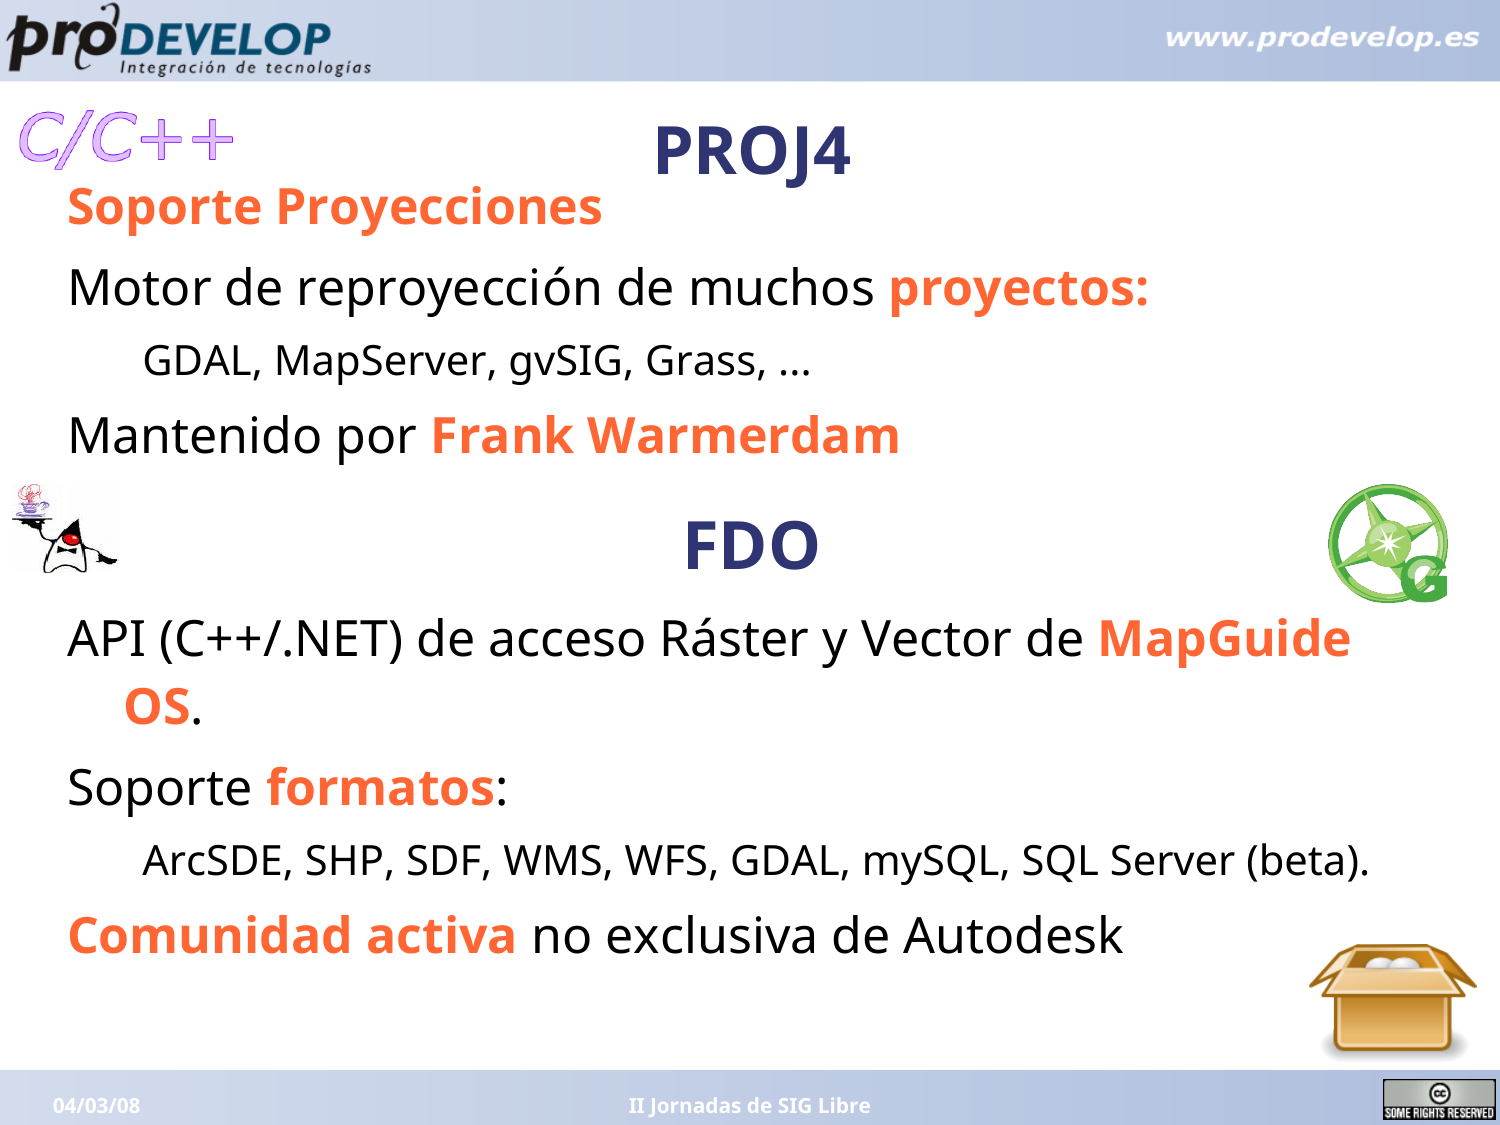

# PROJ4
Soporte Proyecciones
Motor de reproyección de muchos proyectos:
GDAL, MapServer, gvSIG, Grass, ...
Mantenido por Frank Warmerdam
FDO
API (C++/.NET) de acceso Ráster y Vector de MapGuide OS.
Soporte formatos:
ArcSDE, SHP, SDF, WMS, WFS, GDAL, mySQL, SQL Server (beta).
Comunidad activa no exclusiva de Autodesk
25/10/2006
45
Plan Difusión Interna gvSIG v. 2.0